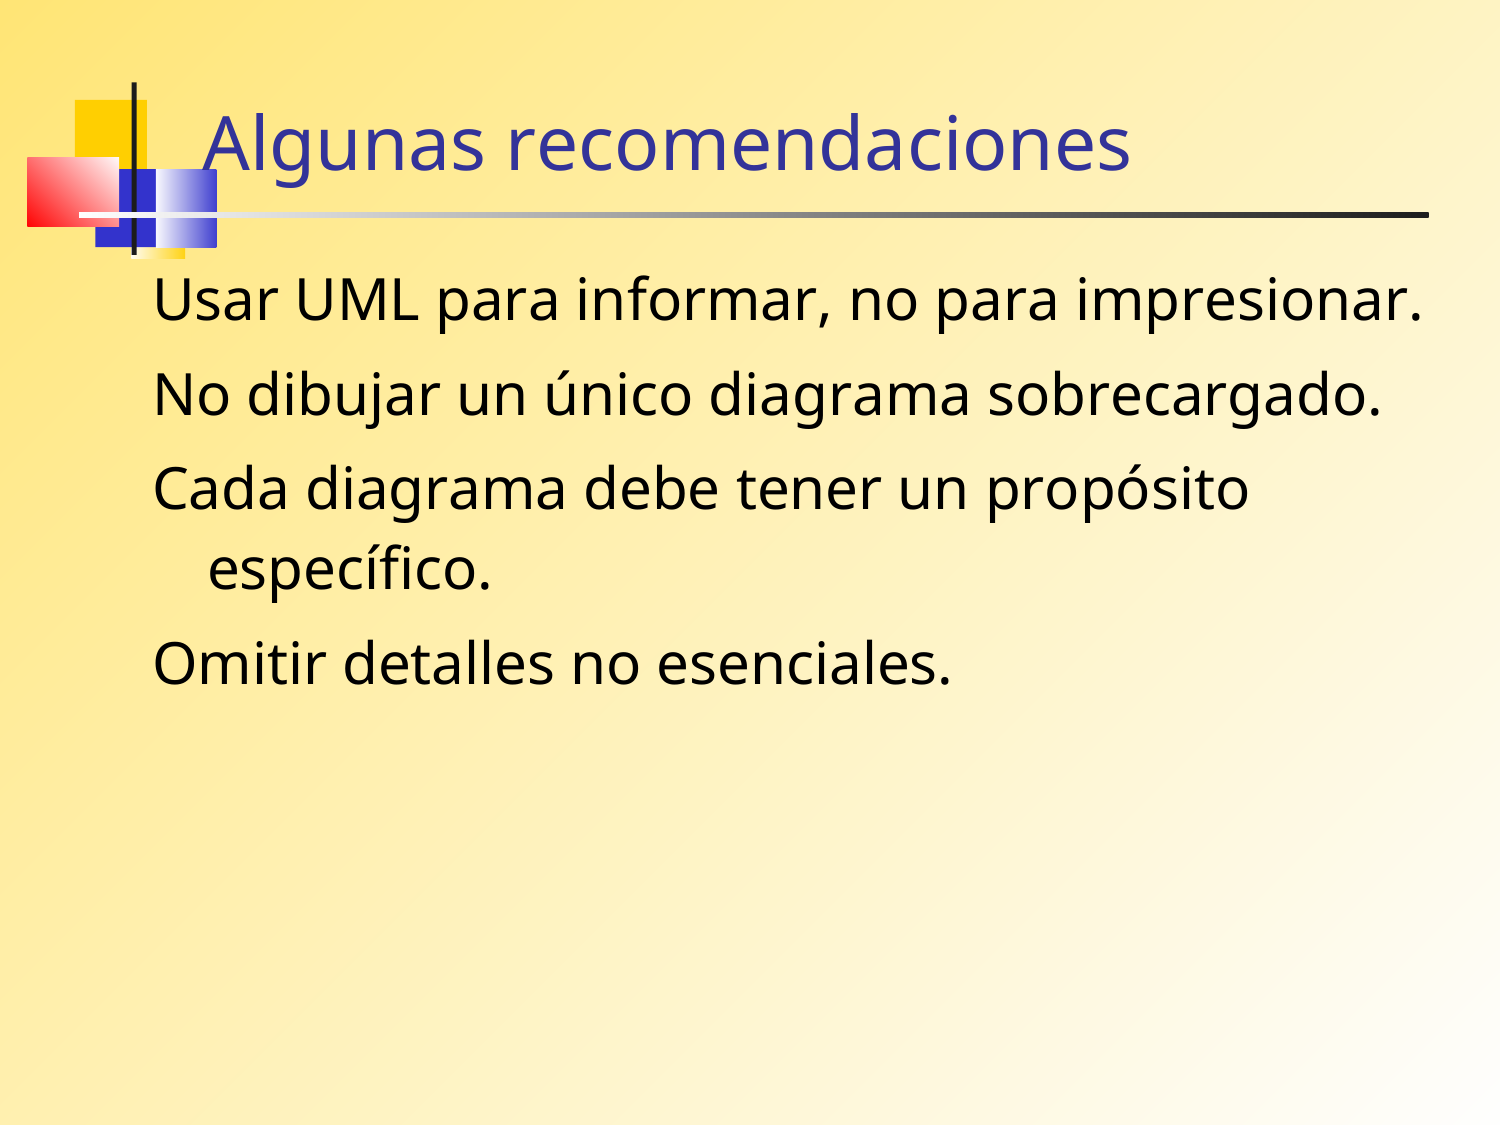

# Algunas recomendaciones
Usar UML para informar, no para impresionar.
No dibujar un único diagrama sobrecargado.
Cada diagrama debe tener un propósito específico.
Omitir detalles no esenciales.